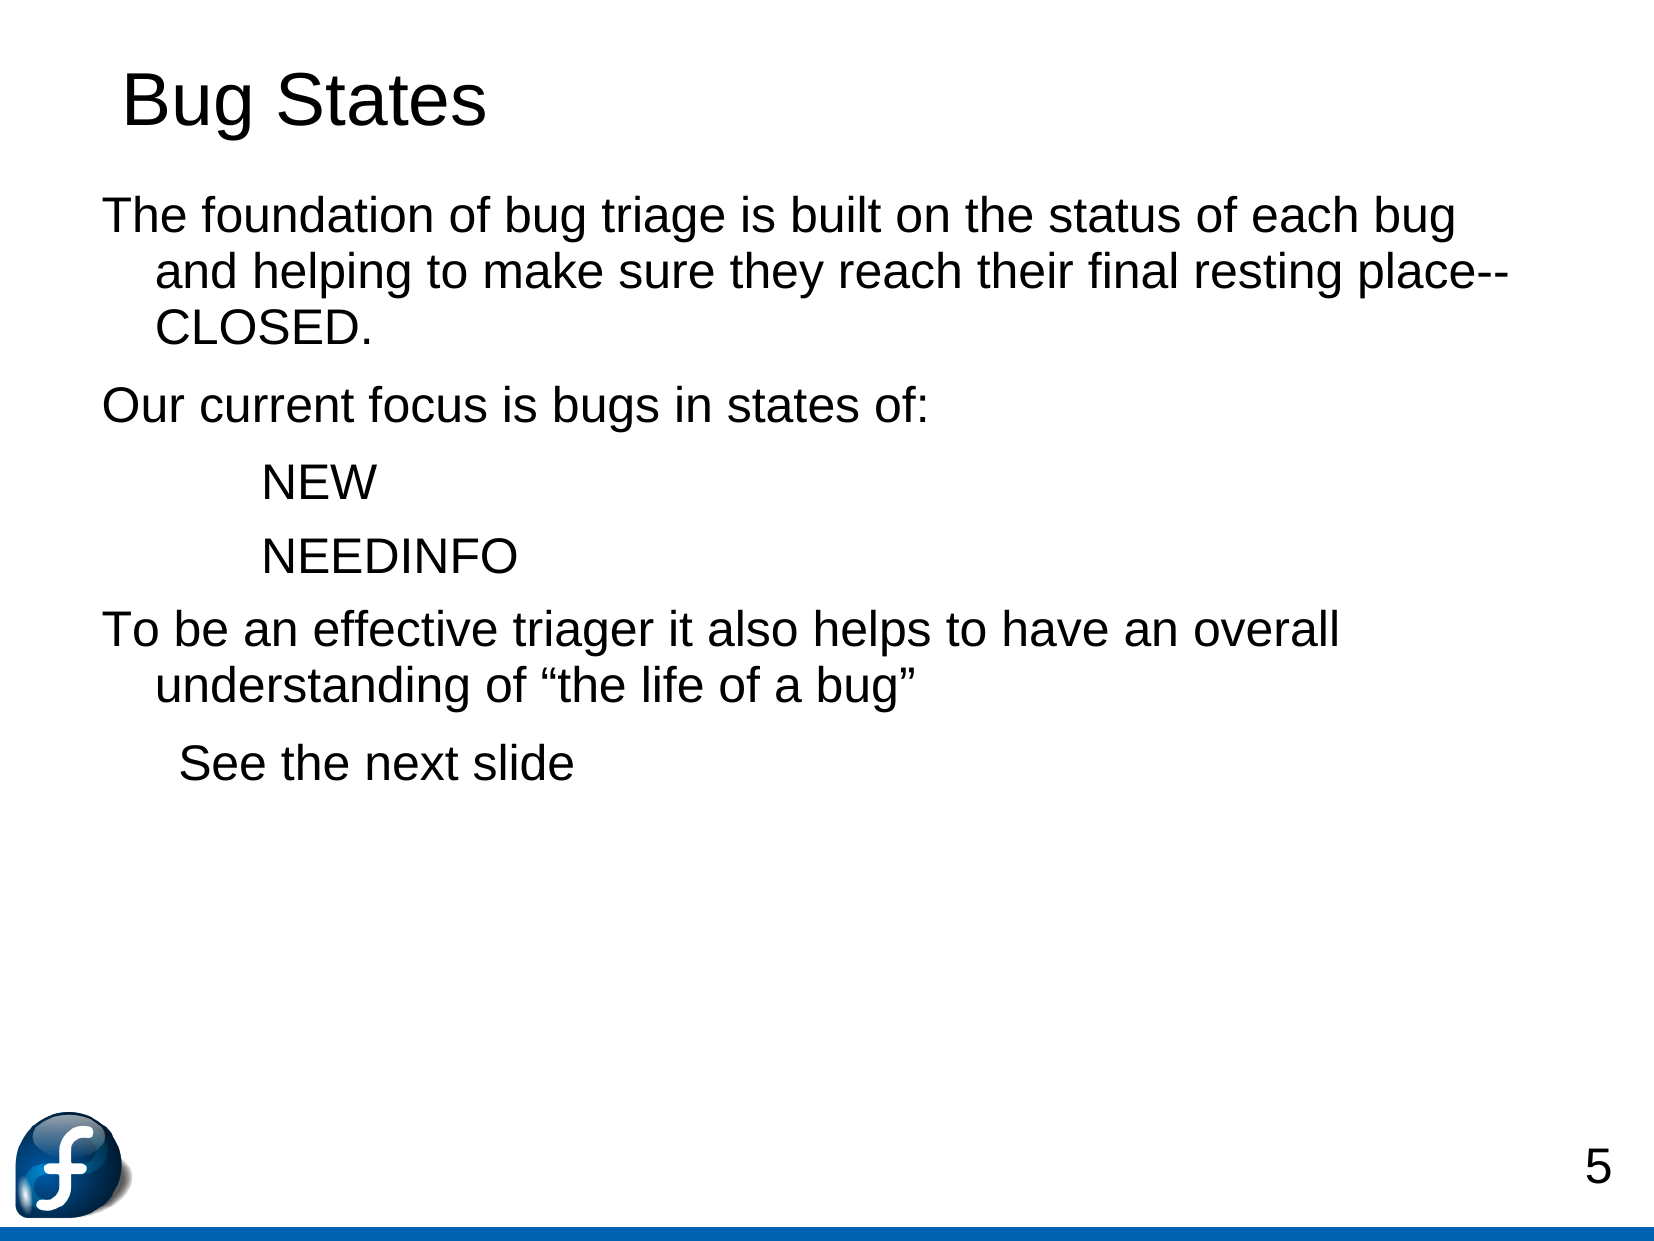

# Bug States
The foundation of bug triage is built on the status of each bug and helping to make sure they reach their final resting place--CLOSED.
Our current focus is bugs in states of:
NEW
NEEDINFO
To be an effective triager it also helps to have an overall understanding of “the life of a bug”
See the next slide